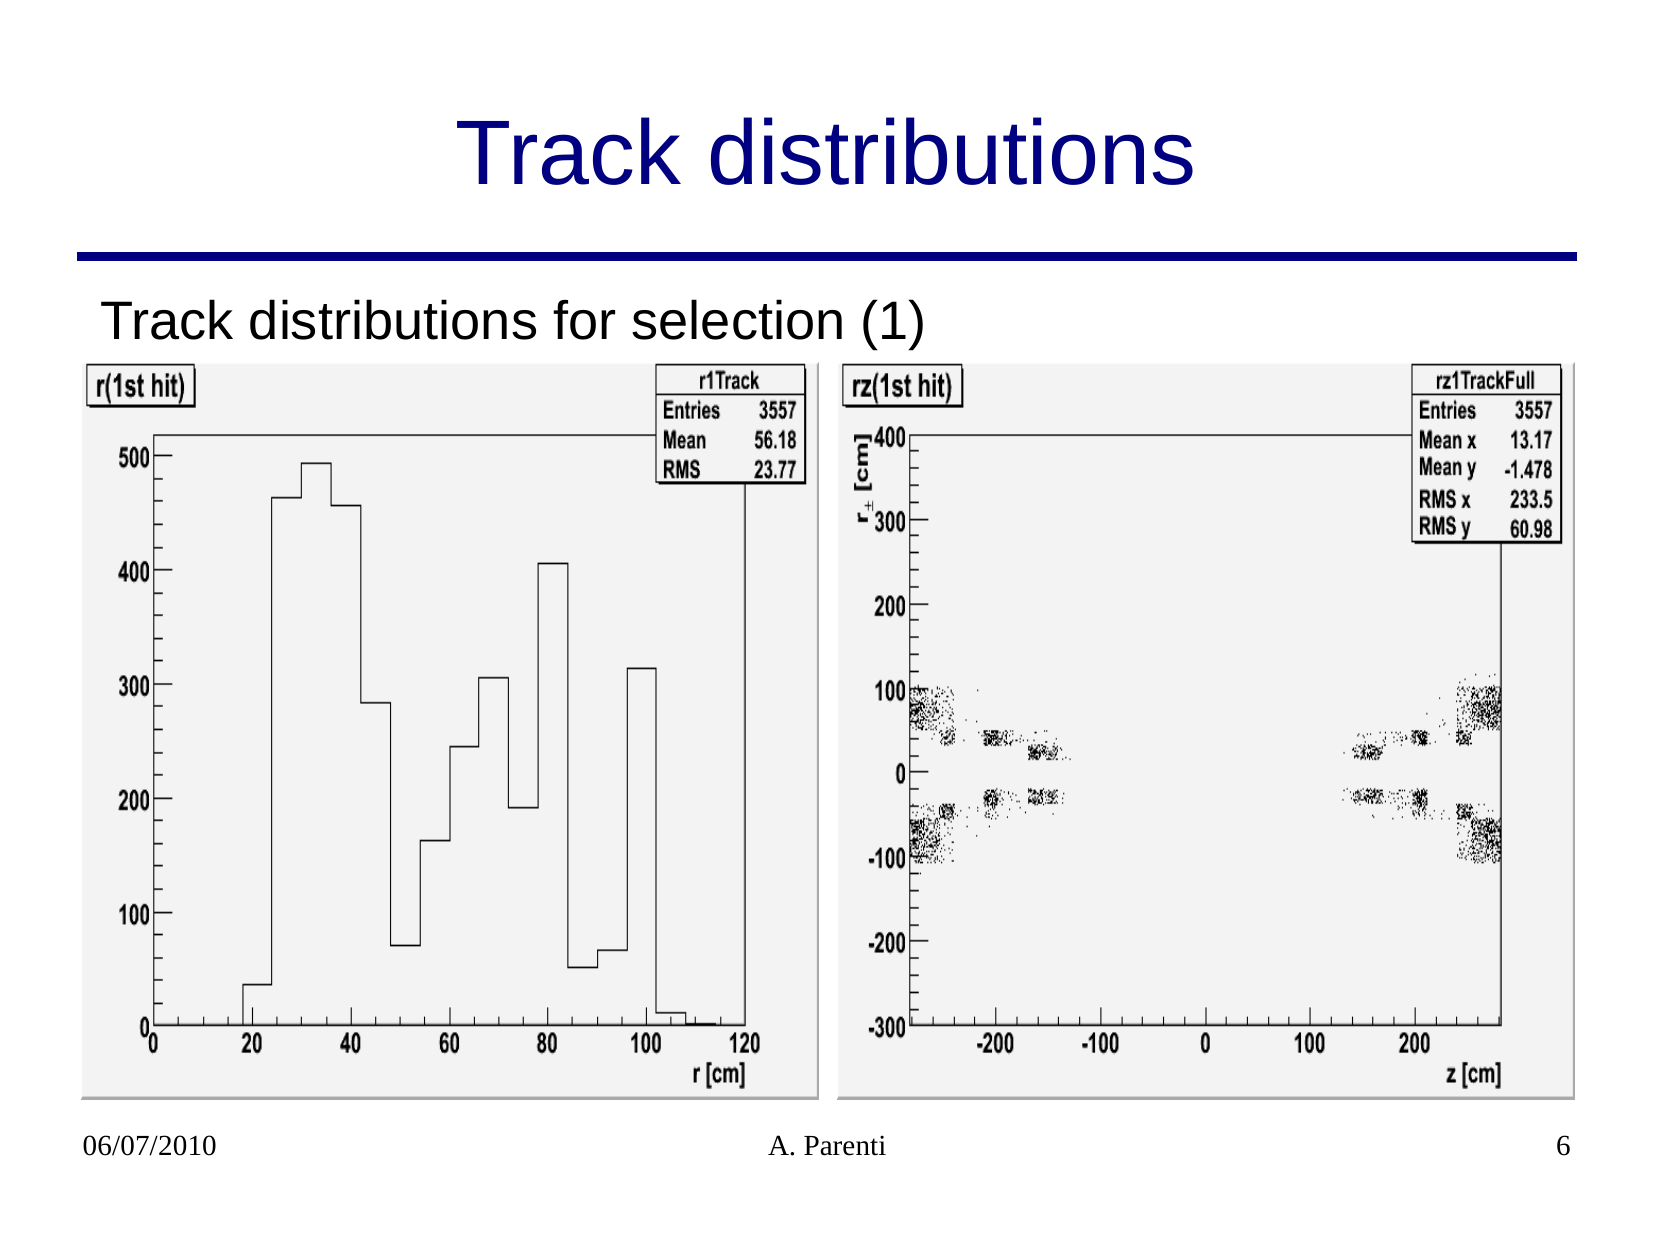

# Track distributions
Track distributions for selection (1)
6